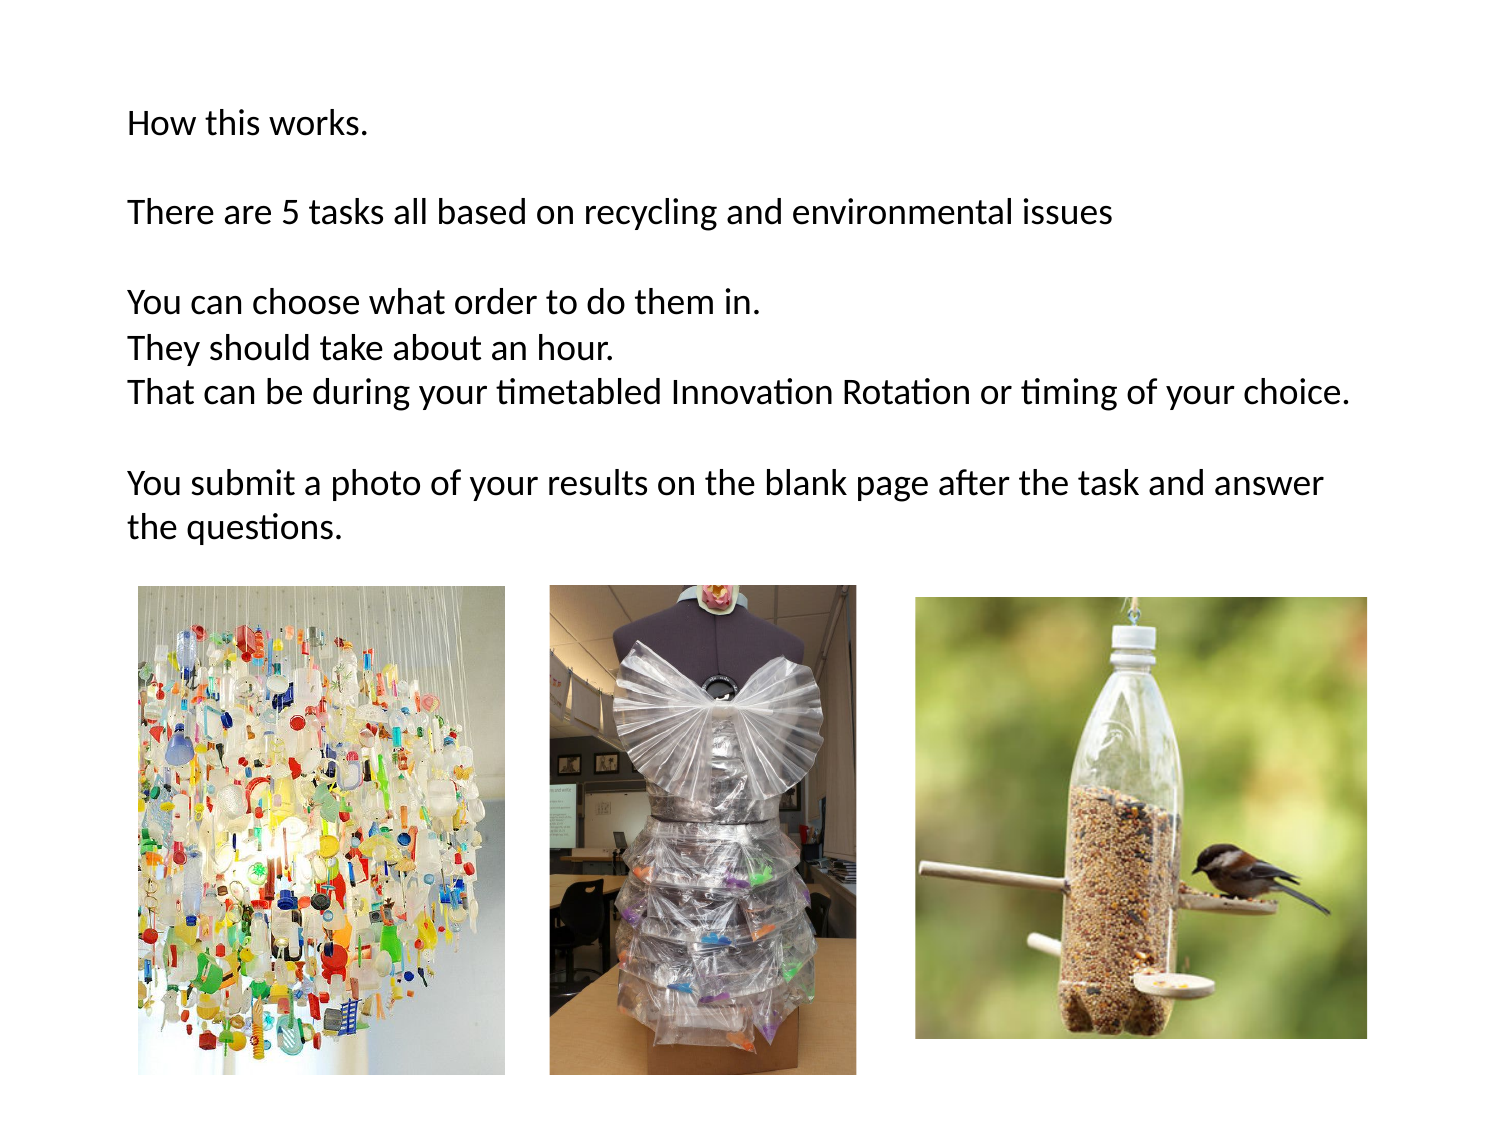

How this works.
There are 5 tasks all based on recycling and environmental issues
You can choose what order to do them in.
They should take about an hour.
That can be during your timetabled Innovation Rotation or timing of your choice.
You submit a photo of your results on the blank page after the task and answer the questions.